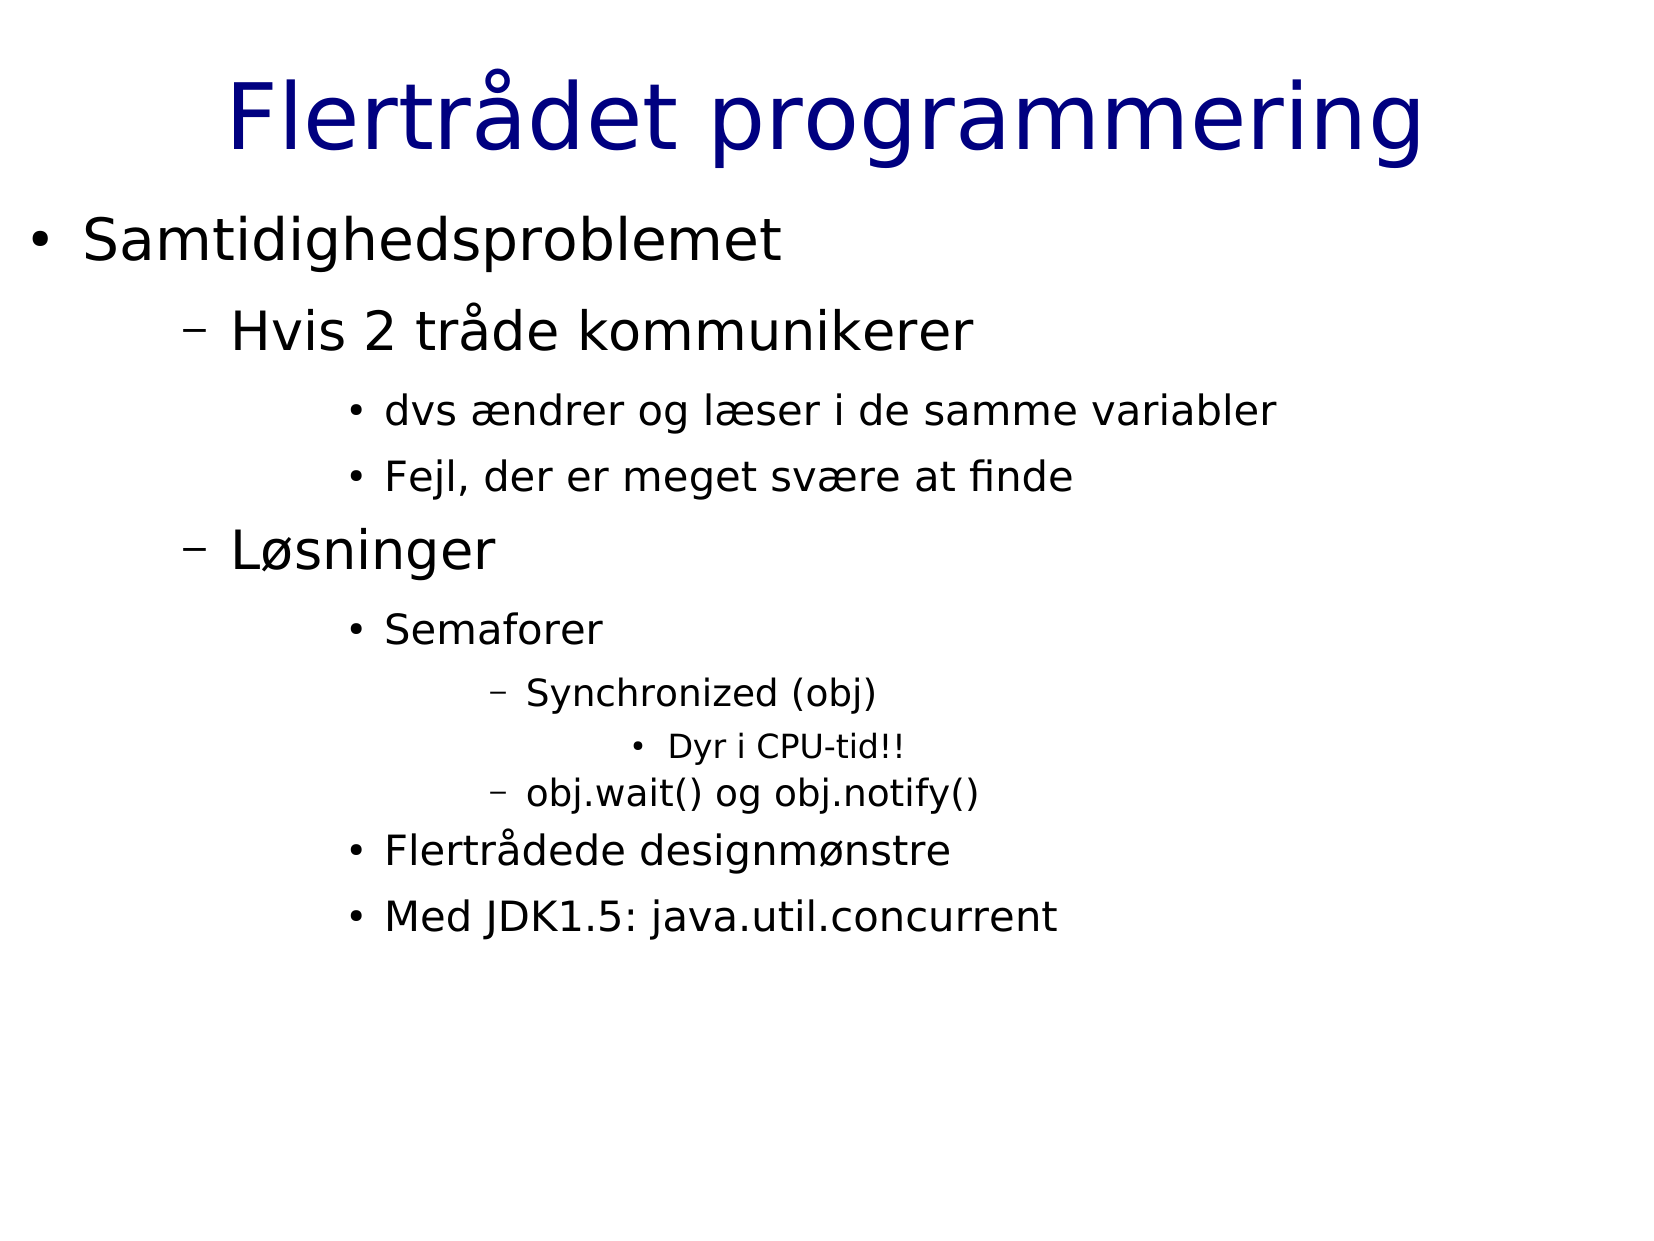

Flertrådet programmering
# Samtidighedsproblemet
Hvis 2 tråde kommunikerer
dvs ændrer og læser i de samme variabler
Fejl, der er meget svære at finde
Løsninger
Semaforer
Synchronized (obj)
Dyr i CPU-tid!!
obj.wait() og obj.notify()
Flertrådede designmønstre
Med JDK1.5: java.util.concurrent